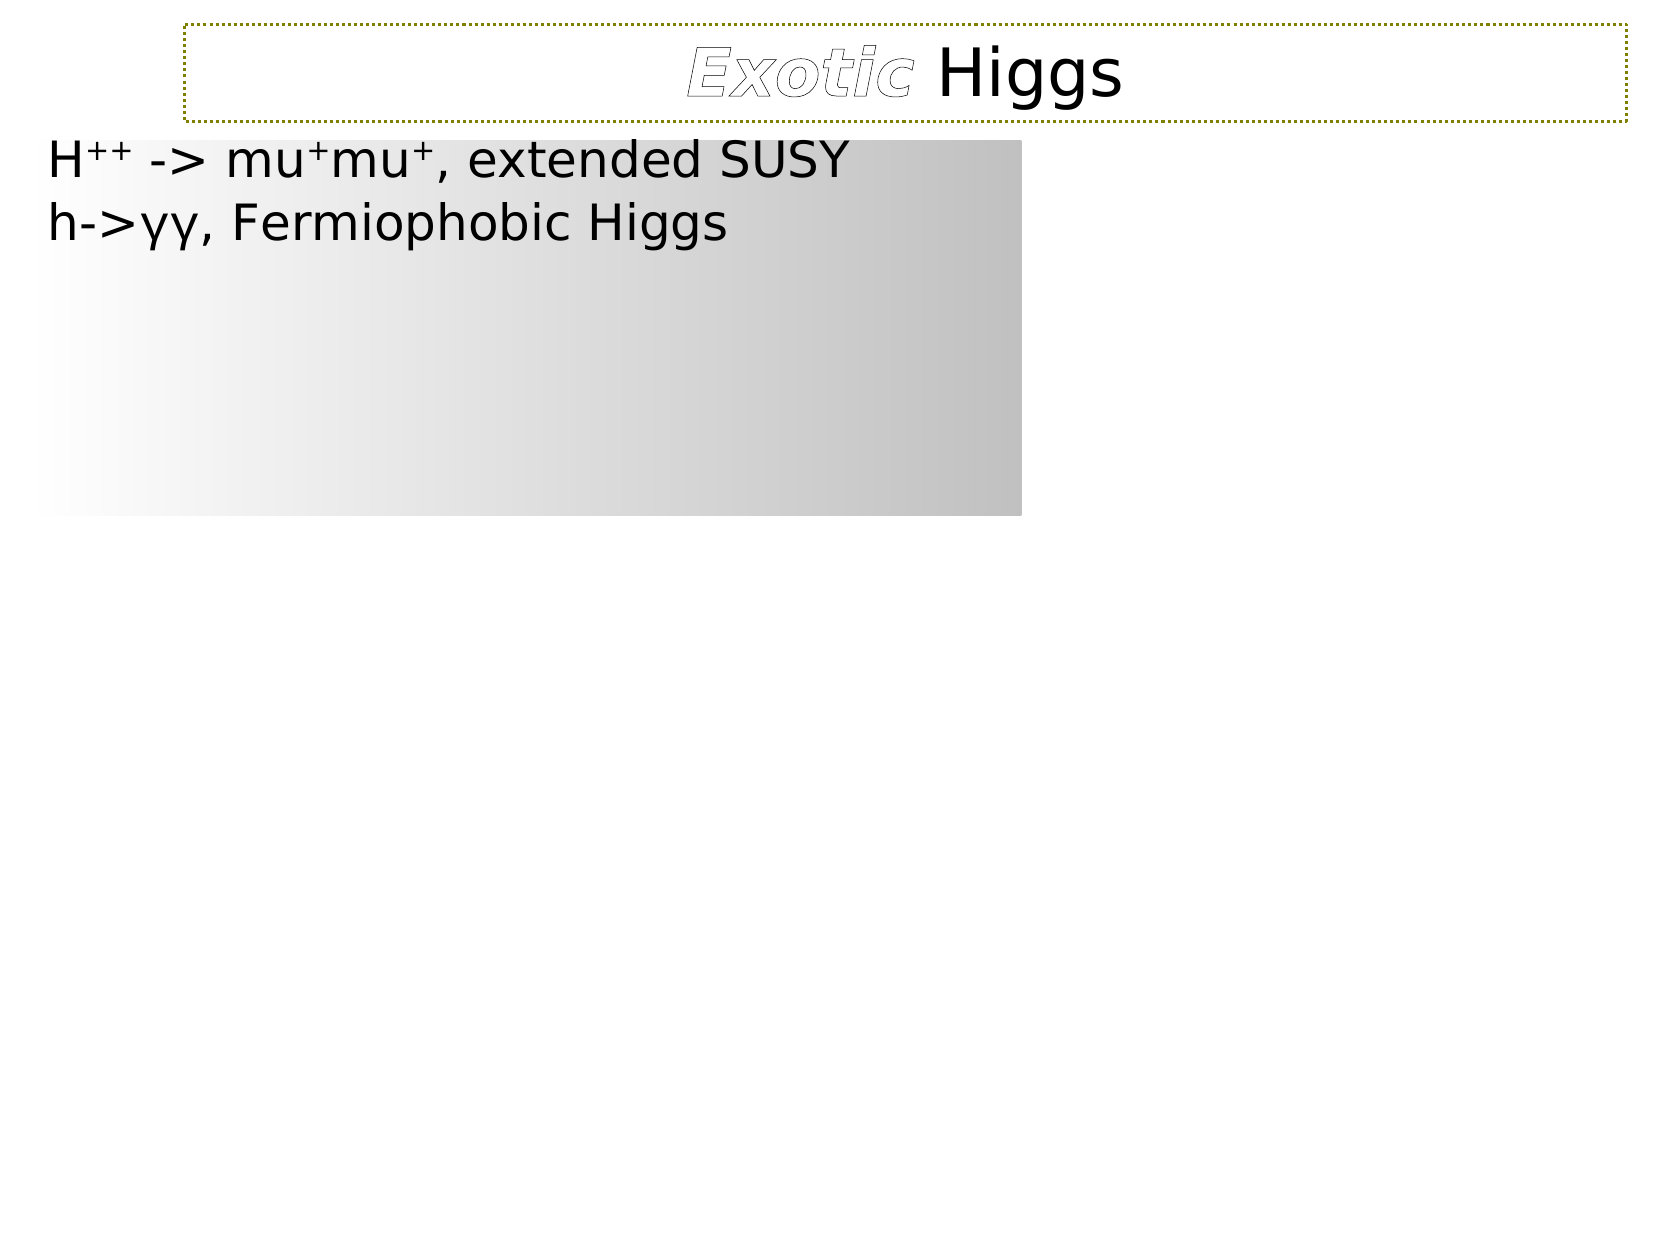

# Exotic Higgs
H++ -> mu+mu+, extended SUSY
h->γγ, Fermiophobic Higgs